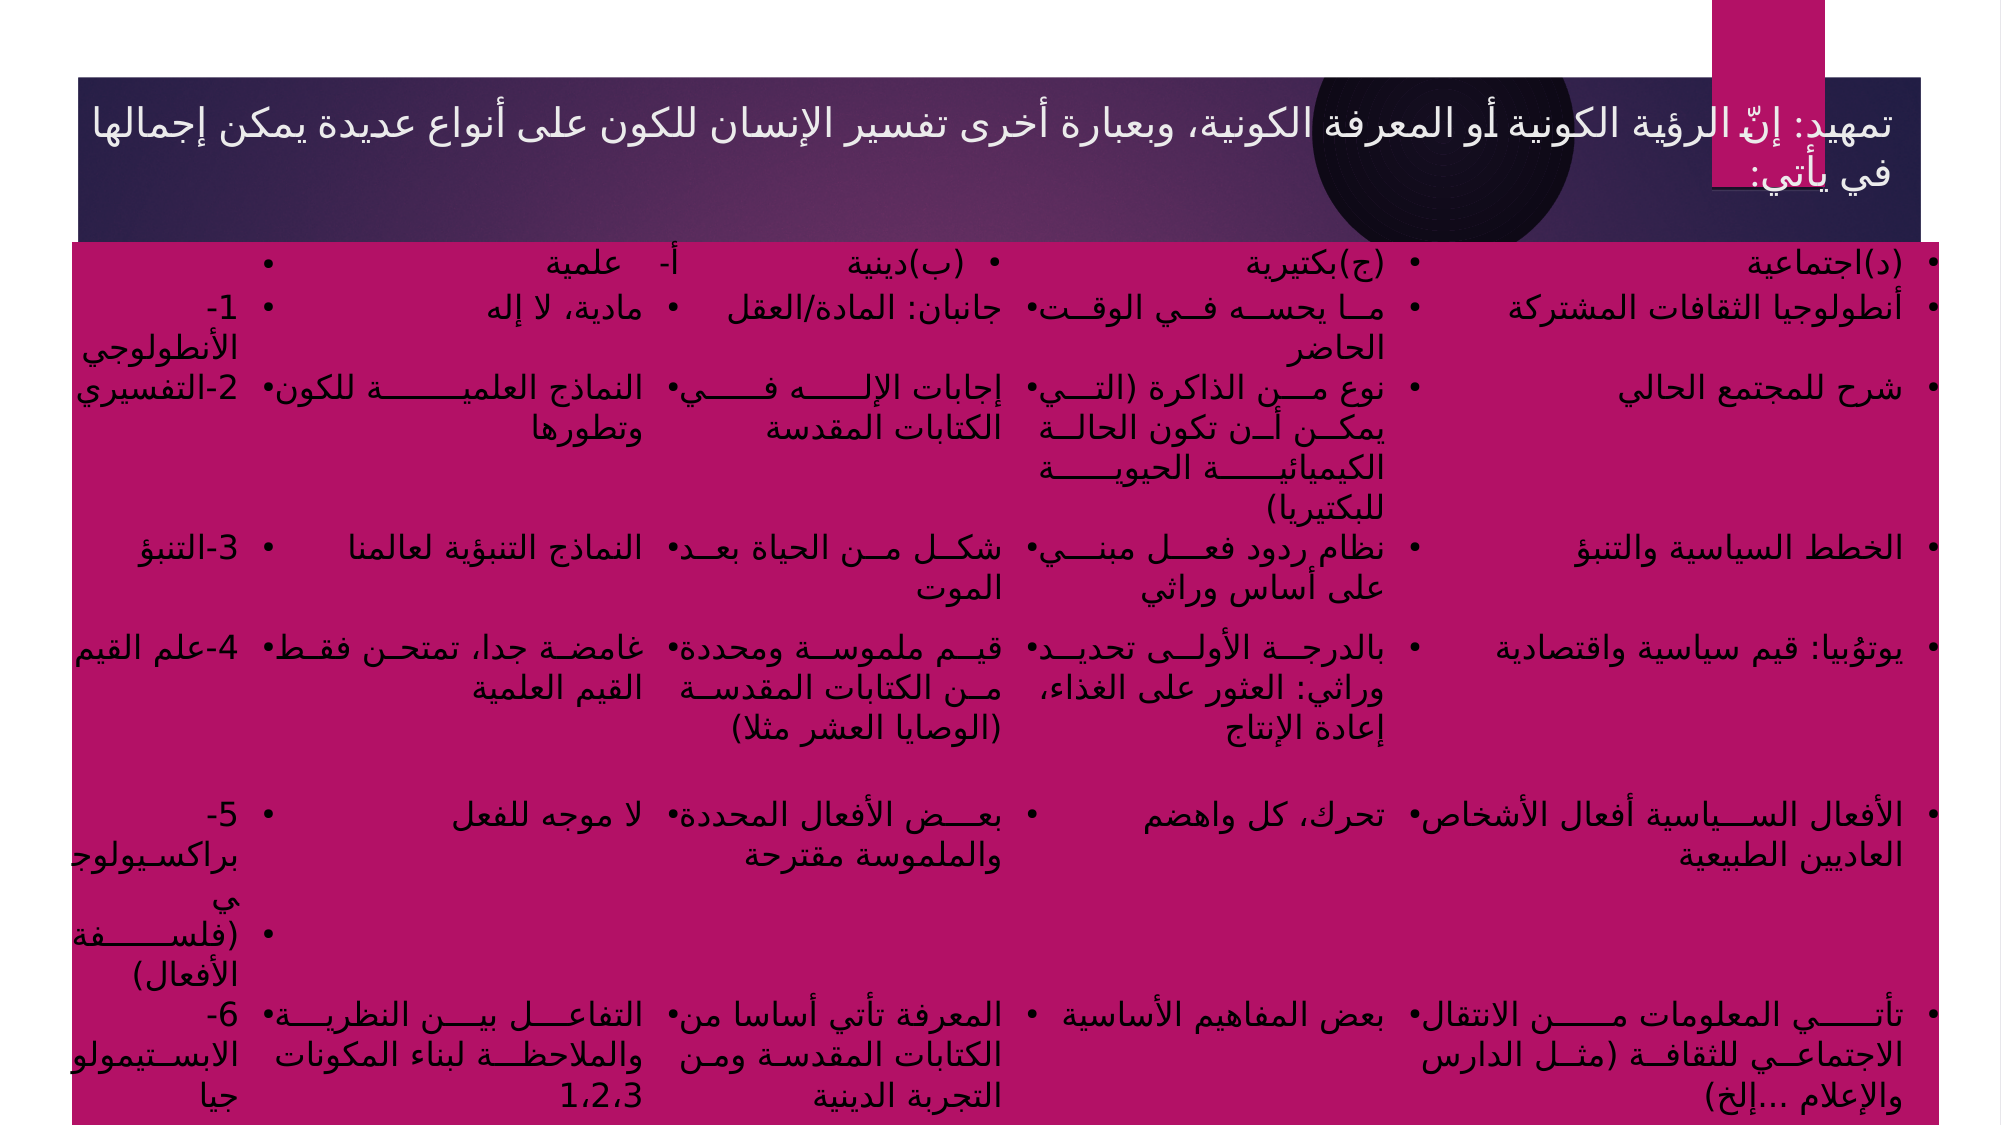

# تمهيد: إنّ الرؤية الكونية أو المعرفة الكونية، وبعبارة أخرى تفسير الإنسان للكون على أنواع عديدة يمكن إجمالها في يأتي:
| | علمية | (ب)دينية | (ج)بكتيرية | (د)اجتماعية |
| --- | --- | --- | --- | --- |
| 1-الأنطولوجي | مادية، لا إله | جانبان: المادة/العقل | ما يحسه في الوقت الحاضر | أنطولوجيا الثقافات المشتركة |
| 2-التفسيري | النماذج العلمية للكون وتطورها | إجابات الإله في الكتابات المقدسة | نوع من الذاكرة (التي يمكن أن تكون الحالة الكيميائية الحيوية للبكتيريا) | شرح للمجتمع الحالي |
| 3-التنبؤ | النماذج التنبؤية لعالمنا | شكل من الحياة بعد الموت | نظام ردود فعل مبني على أساس وراثي | الخطط السياسية والتنبؤ |
| 4-علم القيم | غامضة جدا، تمتحن فقط القيم العلمية | قيم ملموسة ومحددة من الكتابات المقدسة (الوصايا العشر مثلا) | بالدرجة الأولى تحديد وراثي: العثور على الغذاء، إعادة الإنتاج | يوتوُبيا: قيم سياسية واقتصادية |
| 5-براكسيولوجي (فلسفة الأفعال) | لا موجه للفعل | بعض الأفعال المحددة والملموسة مقترحة | تحرك، كل واهضم | الأفعال السياسية أفعال الأشخاص العاديين الطبيعية |
| 6-الابستيمولوجيا | التفاعل بين النظرية والملاحظة لبناء المكونات 1،2،3 | المعرفة تأتي أساسا من الكتابات المقدسة ومن التجربة الدينية | بعض المفاهيم الأساسية | تأتي المعلومات من الانتقال الاجتماعي للثقافة (مثل الدارس والإعلام ...إلخ) |